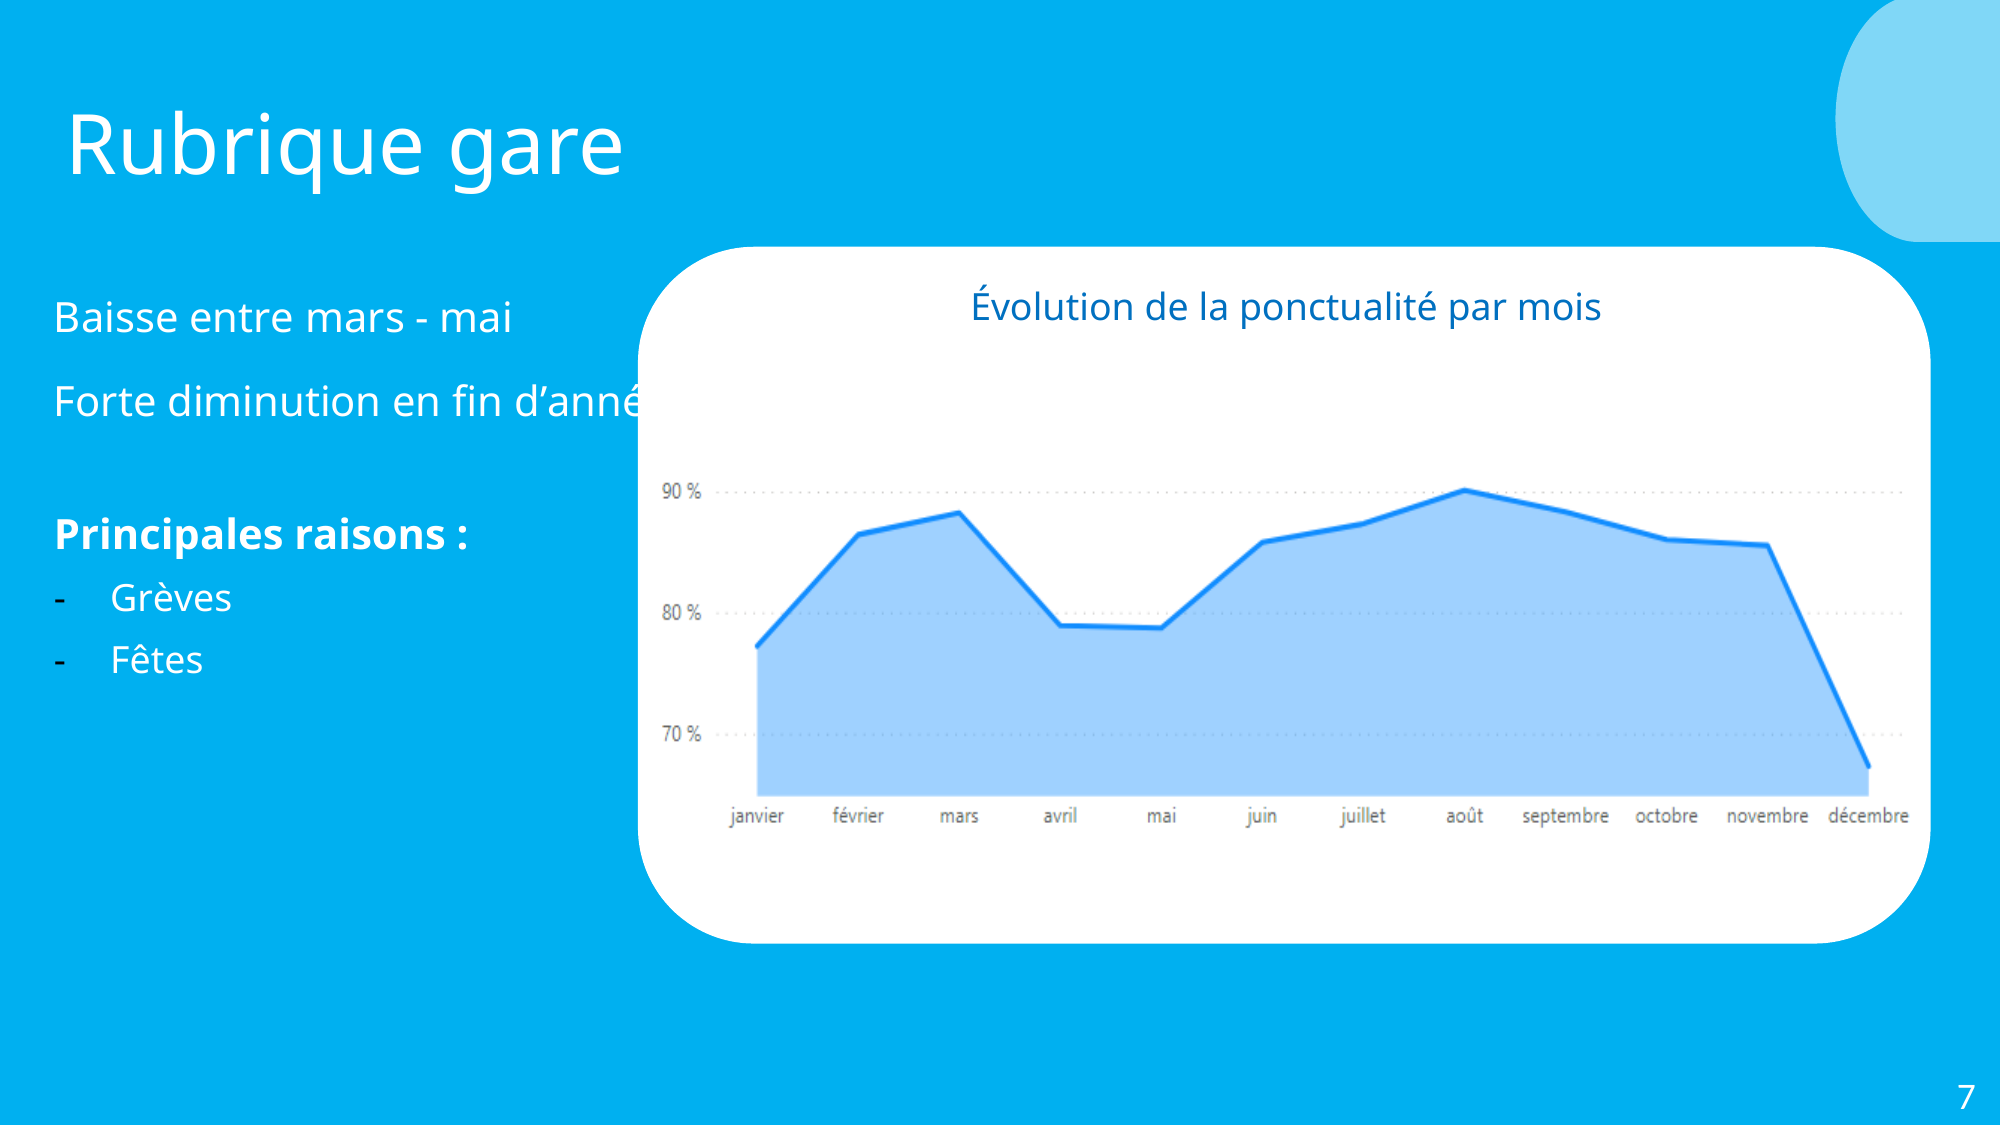

Rubrique gare
Évolution de la ponctualité par mois
Baisse entre mars - mai
Forte diminution en fin d’années
Principales raisons :
Grèves
Fêtes
7